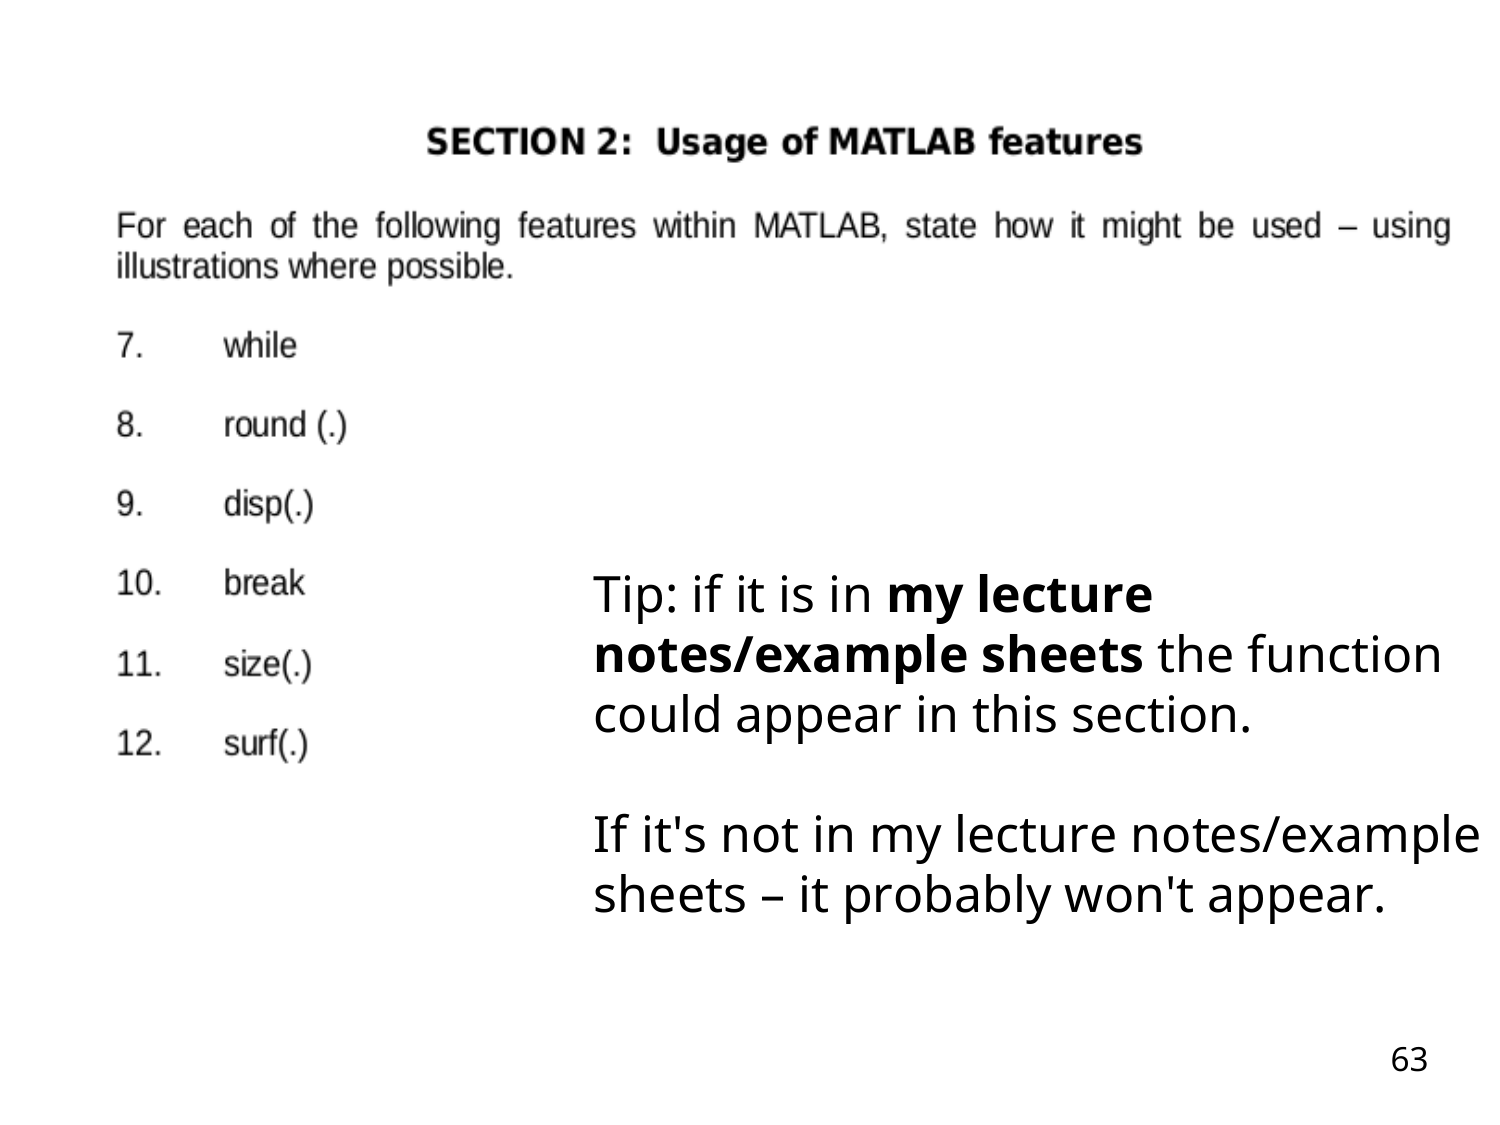

Tip: if it is in my lecture notes/example sheets the function could appear in this section.
If it's not in my lecture notes/example sheets – it probably won't appear.